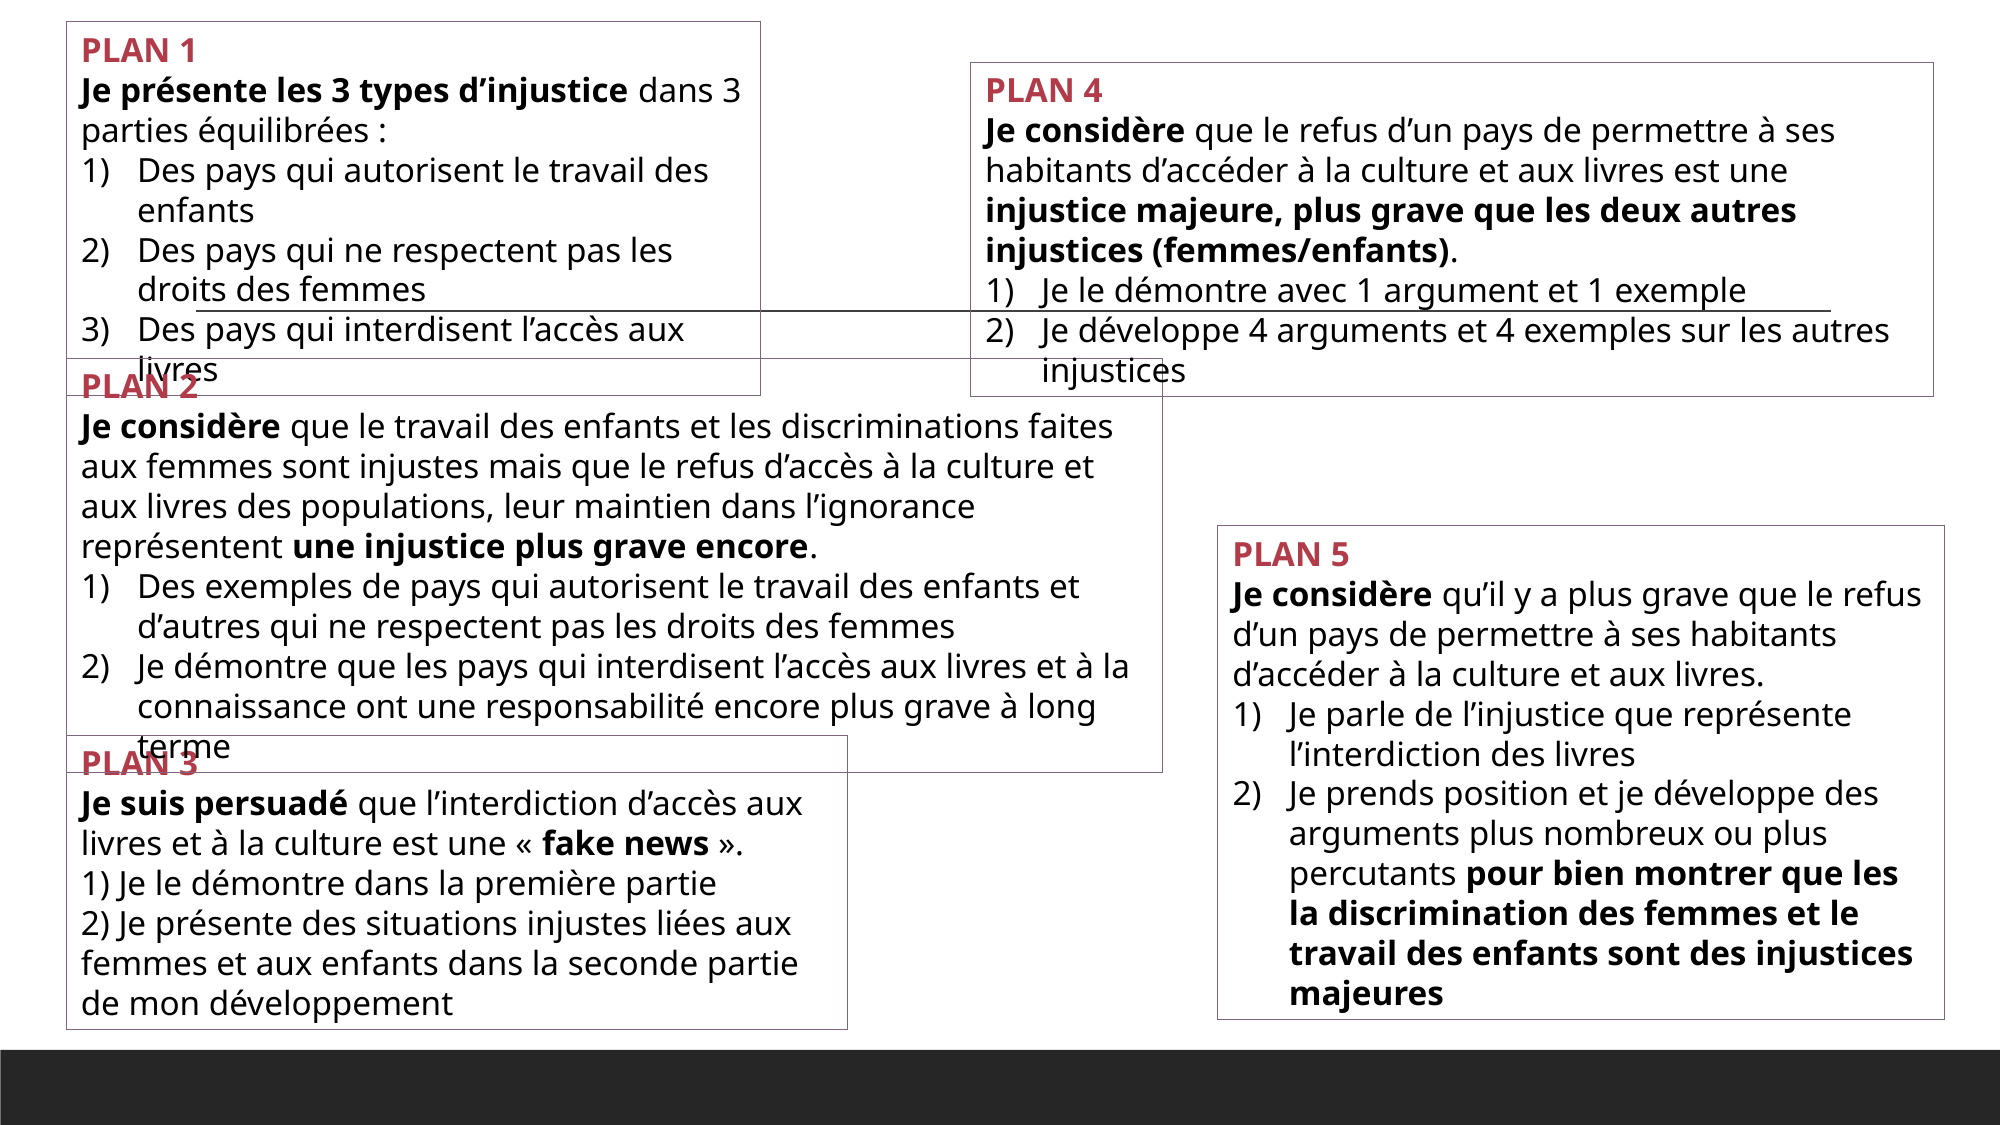

PLAN 1
Je présente les 3 types d’injustice dans 3 parties équilibrées :
Des pays qui autorisent le travail des enfants
Des pays qui ne respectent pas les droits des femmes
Des pays qui interdisent l’accès aux livres
PLAN 4
Je considère que le refus d’un pays de permettre à ses habitants d’accéder à la culture et aux livres est une injustice majeure, plus grave que les deux autres injustices (femmes/enfants).
Je le démontre avec 1 argument et 1 exemple
Je développe 4 arguments et 4 exemples sur les autres injustices
PLAN 2
Je considère que le travail des enfants et les discriminations faites aux femmes sont injustes mais que le refus d’accès à la culture et aux livres des populations, leur maintien dans l’ignorance représentent une injustice plus grave encore.
Des exemples de pays qui autorisent le travail des enfants et d’autres qui ne respectent pas les droits des femmes
Je démontre que les pays qui interdisent l’accès aux livres et à la connaissance ont une responsabilité encore plus grave à long terme
PLAN 5
Je considère qu’il y a plus grave que le refus d’un pays de permettre à ses habitants d’accéder à la culture et aux livres.
Je parle de l’injustice que représente l’interdiction des livres
Je prends position et je développe des arguments plus nombreux ou plus percutants pour bien montrer que les la discrimination des femmes et le travail des enfants sont des injustices majeures
PLAN 3
Je suis persuadé que l’interdiction d’accès aux livres et à la culture est une « fake news ».
1) Je le démontre dans la première partie
2) Je présente des situations injustes liées aux femmes et aux enfants dans la seconde partie de mon développement